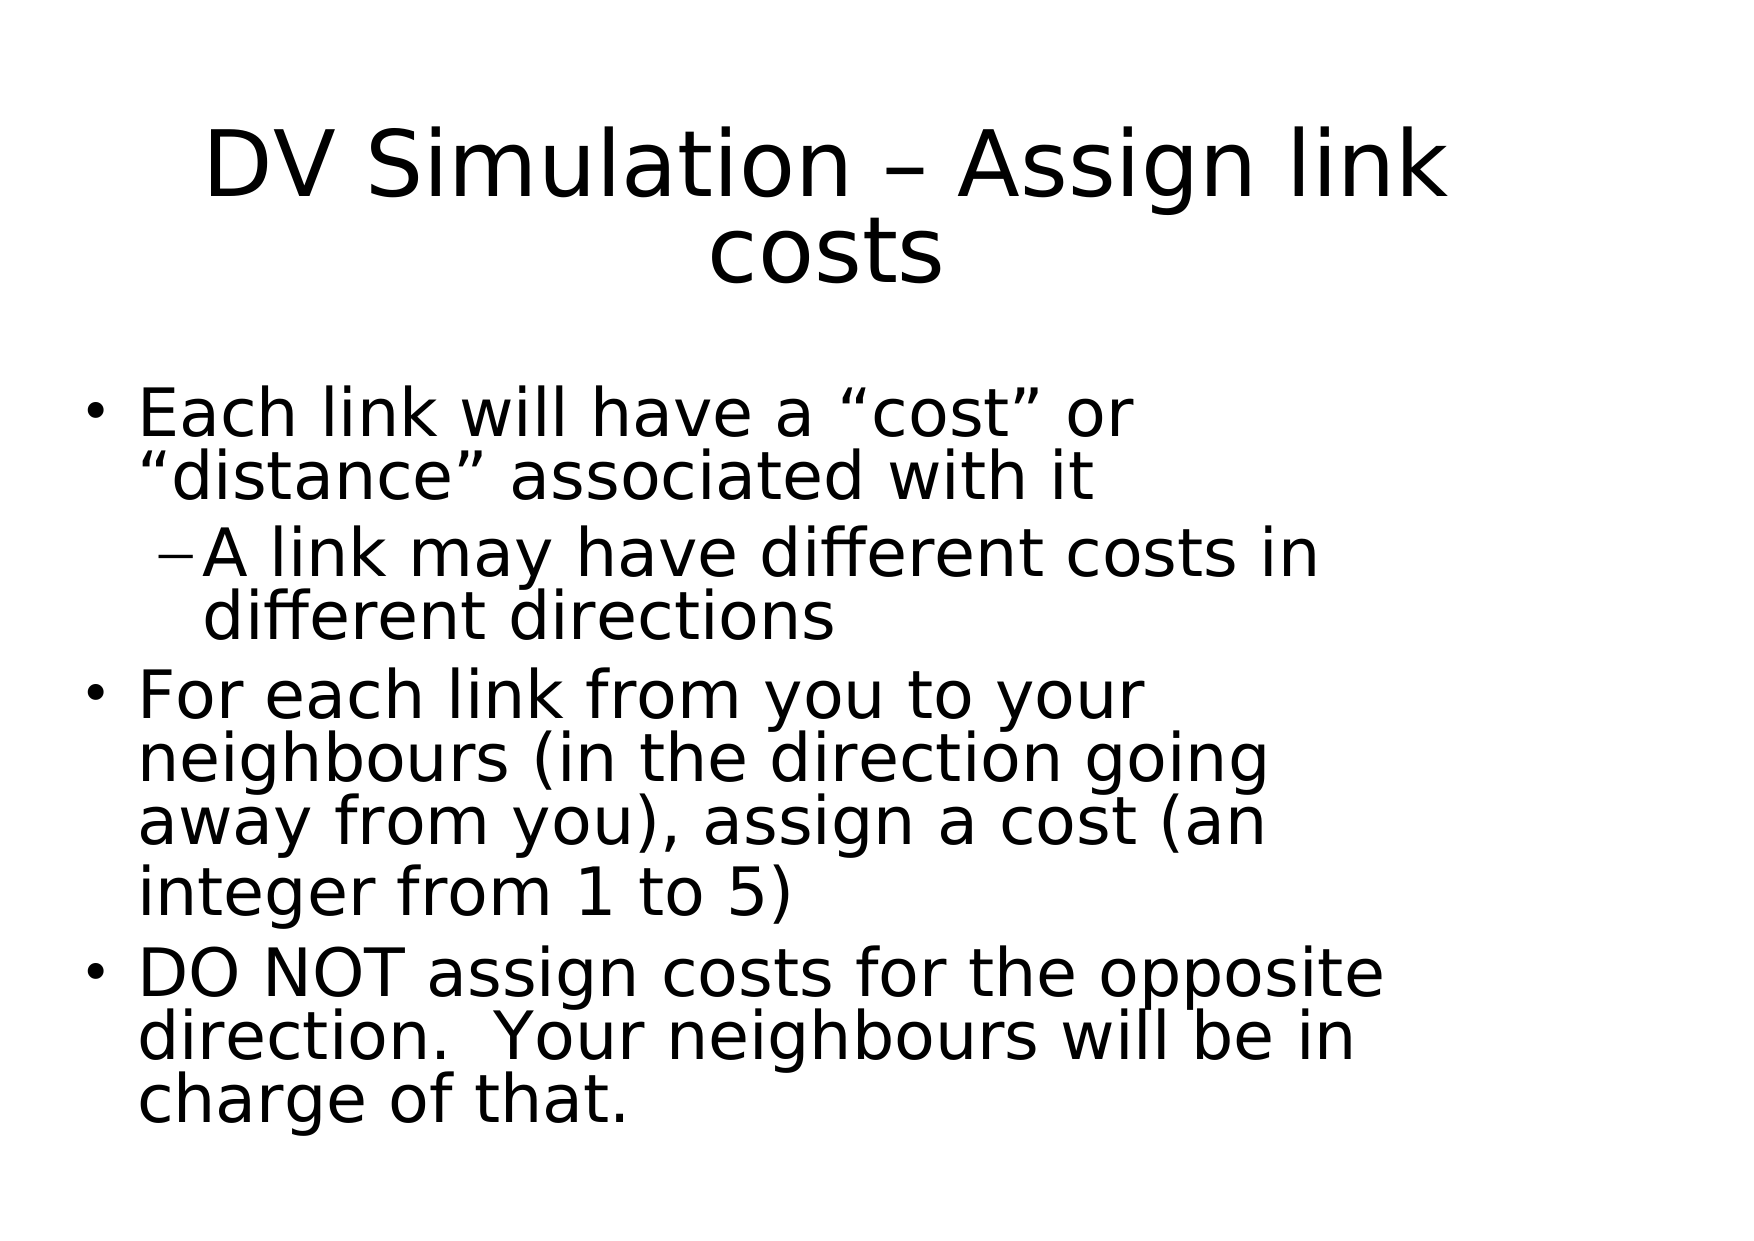

# DV Simulation – Assign link costs
Each link will have a “cost” or “distance” associated with it
A link may have different costs in different directions
For each link from you to your neighbours (in the direction going away from you), assign a cost (an integer from 1 to 5)‏
DO NOT assign costs for the opposite direction. Your neighbours will be in charge of that.